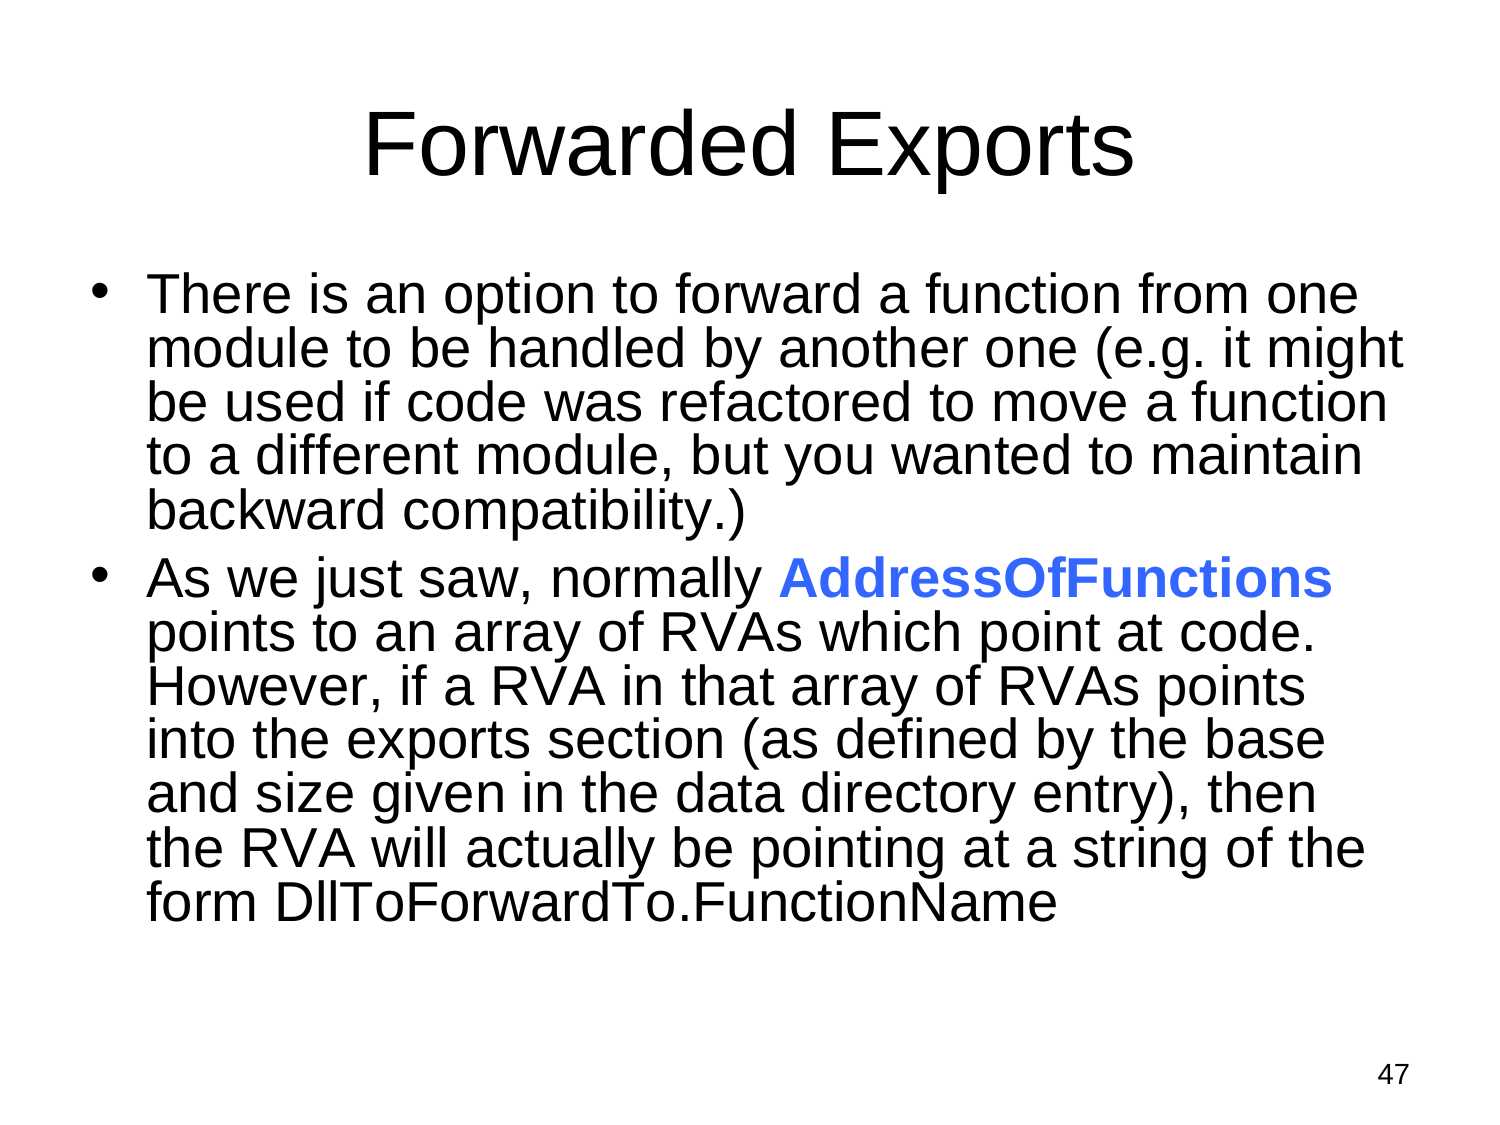

# Forwarded Exports
There is an option to forward a function from one module to be handled by another one (e.g. it might be used if code was refactored to move a function to a different module, but you wanted to maintain backward compatibility.)
As we just saw, normally AddressOfFunctions points to an array of RVAs which point at code. However, if a RVA in that array of RVAs points into the exports section (as defined by the base and size given in the data directory entry), then the RVA will actually be pointing at a string of the form DllToForwardTo.FunctionName